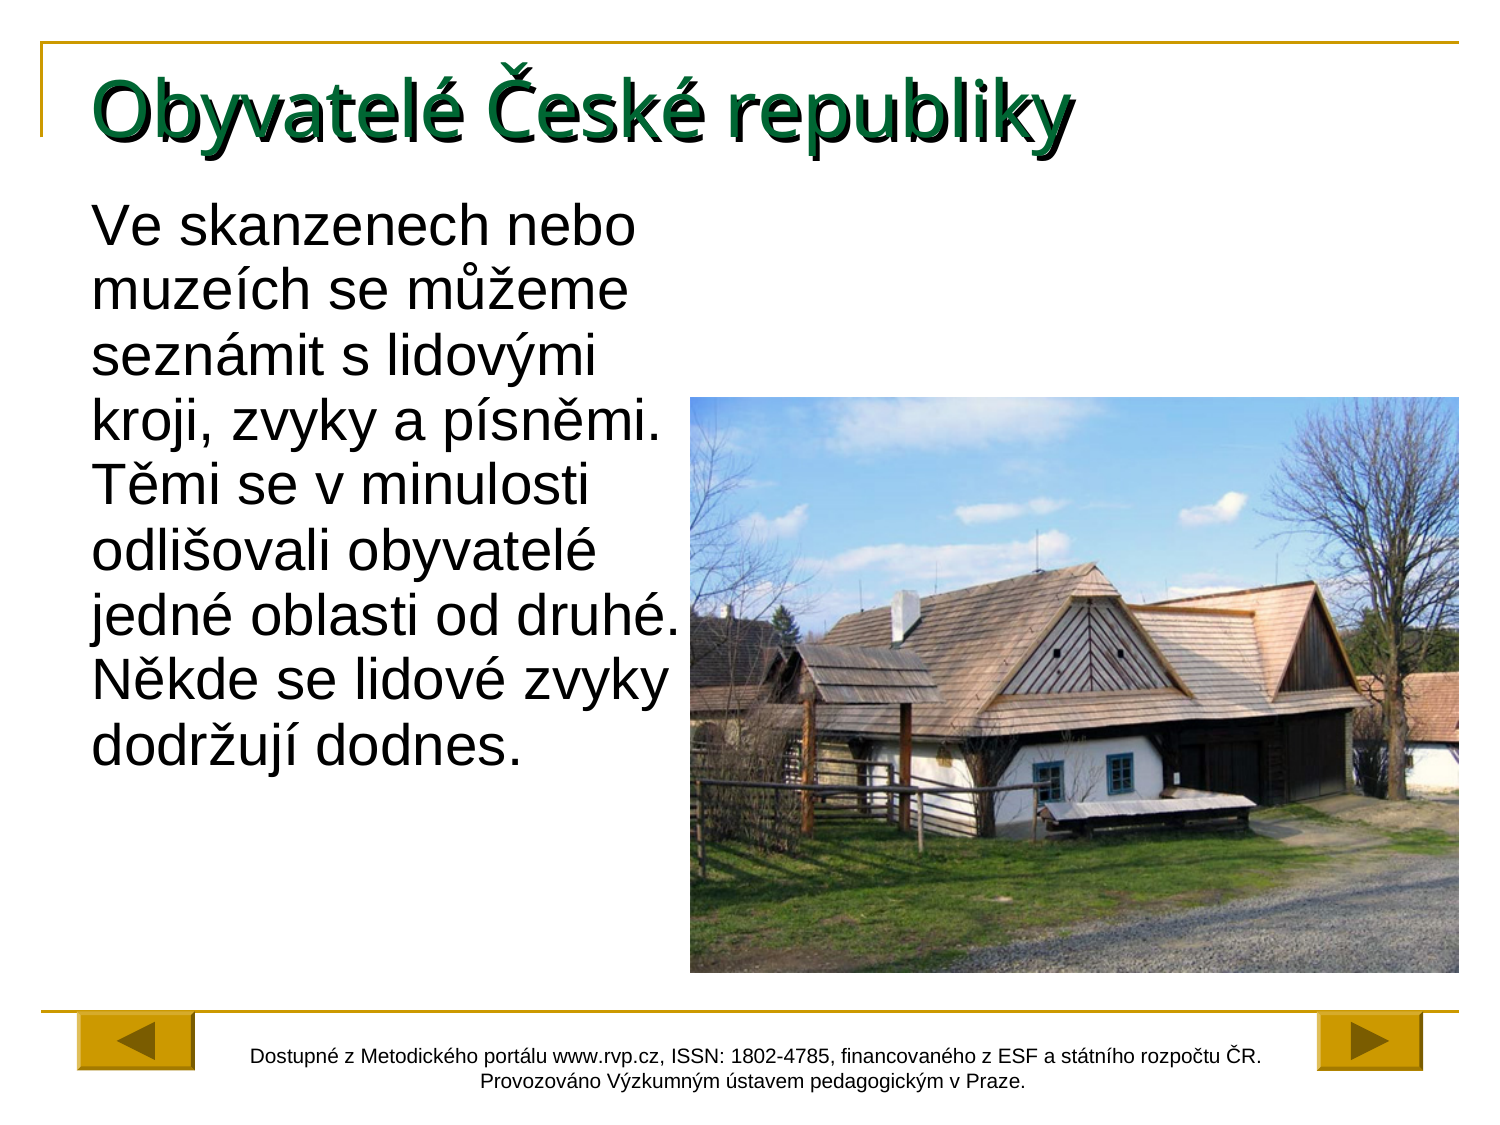

# Obyvatelé České republiky
Ve skanzenech nebo muzeích se můžeme seznámit s lidovými kroji, zvyky a písněmi. Těmi se v minulosti odlišovali obyvatelé jedné oblasti od druhé. Někde se lidové zvyky dodržují dodnes.